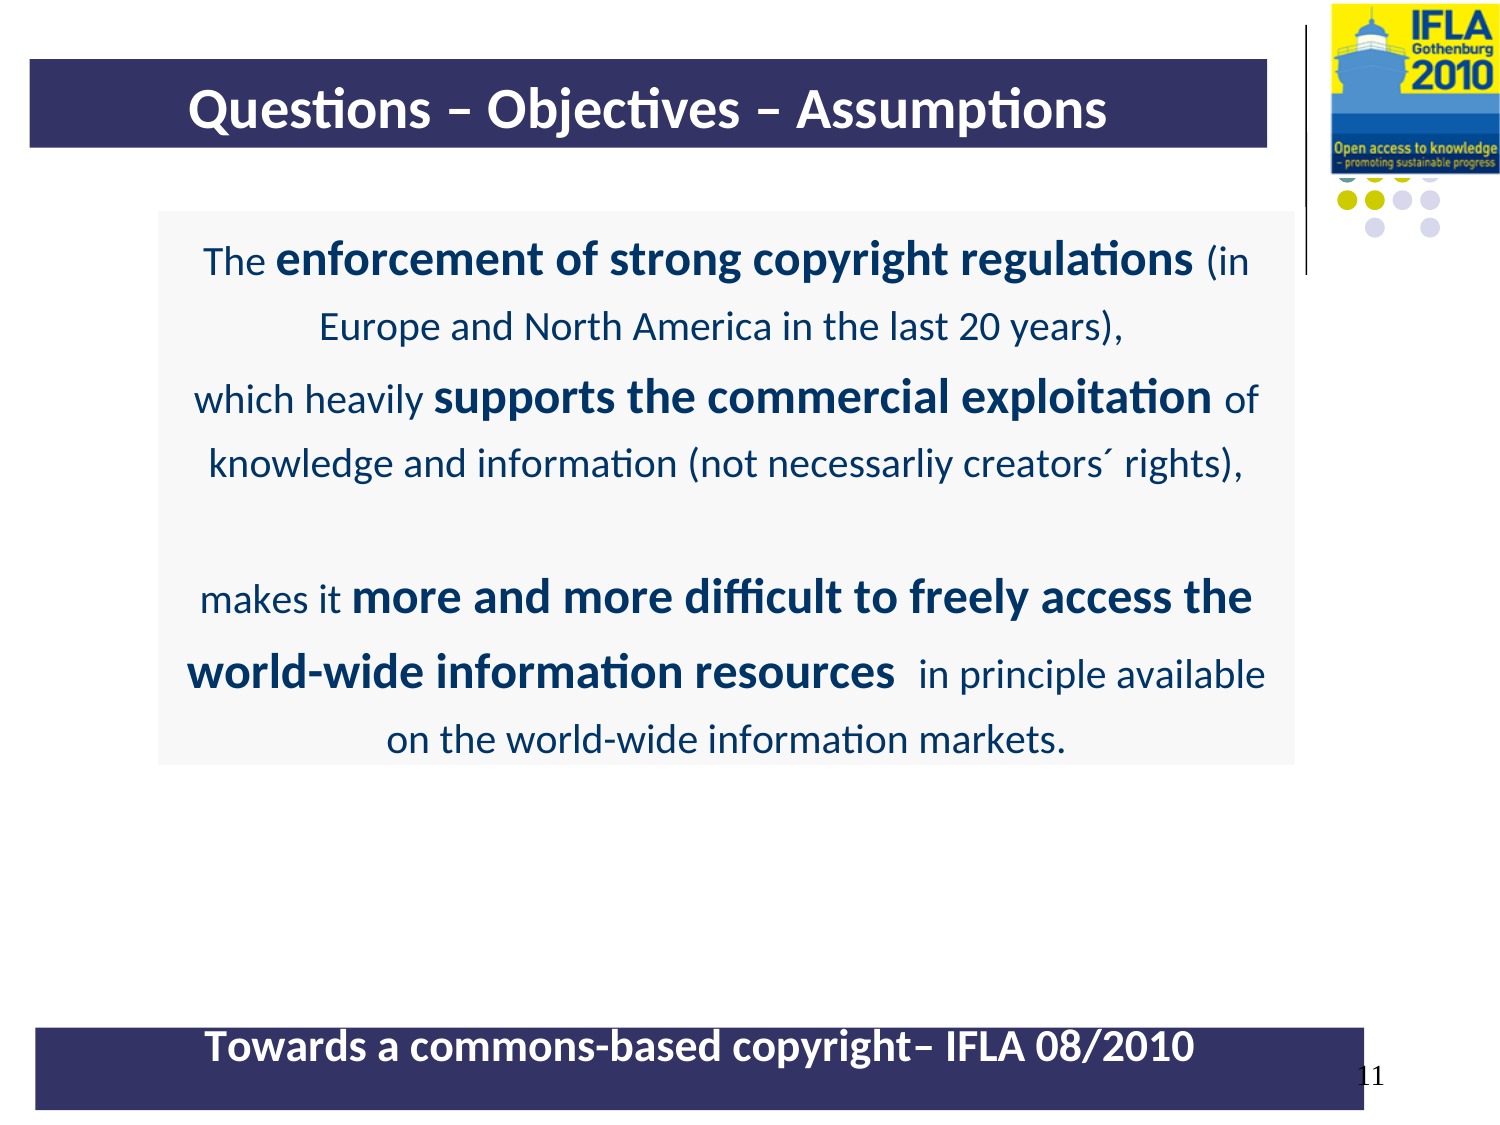

# Questions – Objectives – Assumptions
The enforcement of strong copyright regulations (in Europe and North America in the last 20 years),
which heavily supports the commercial exploitation of knowledge and information (not necessarliy creators´ rights),
makes it more and more difficult to freely access the world-wide information resources in principle available on the world-wide information markets.